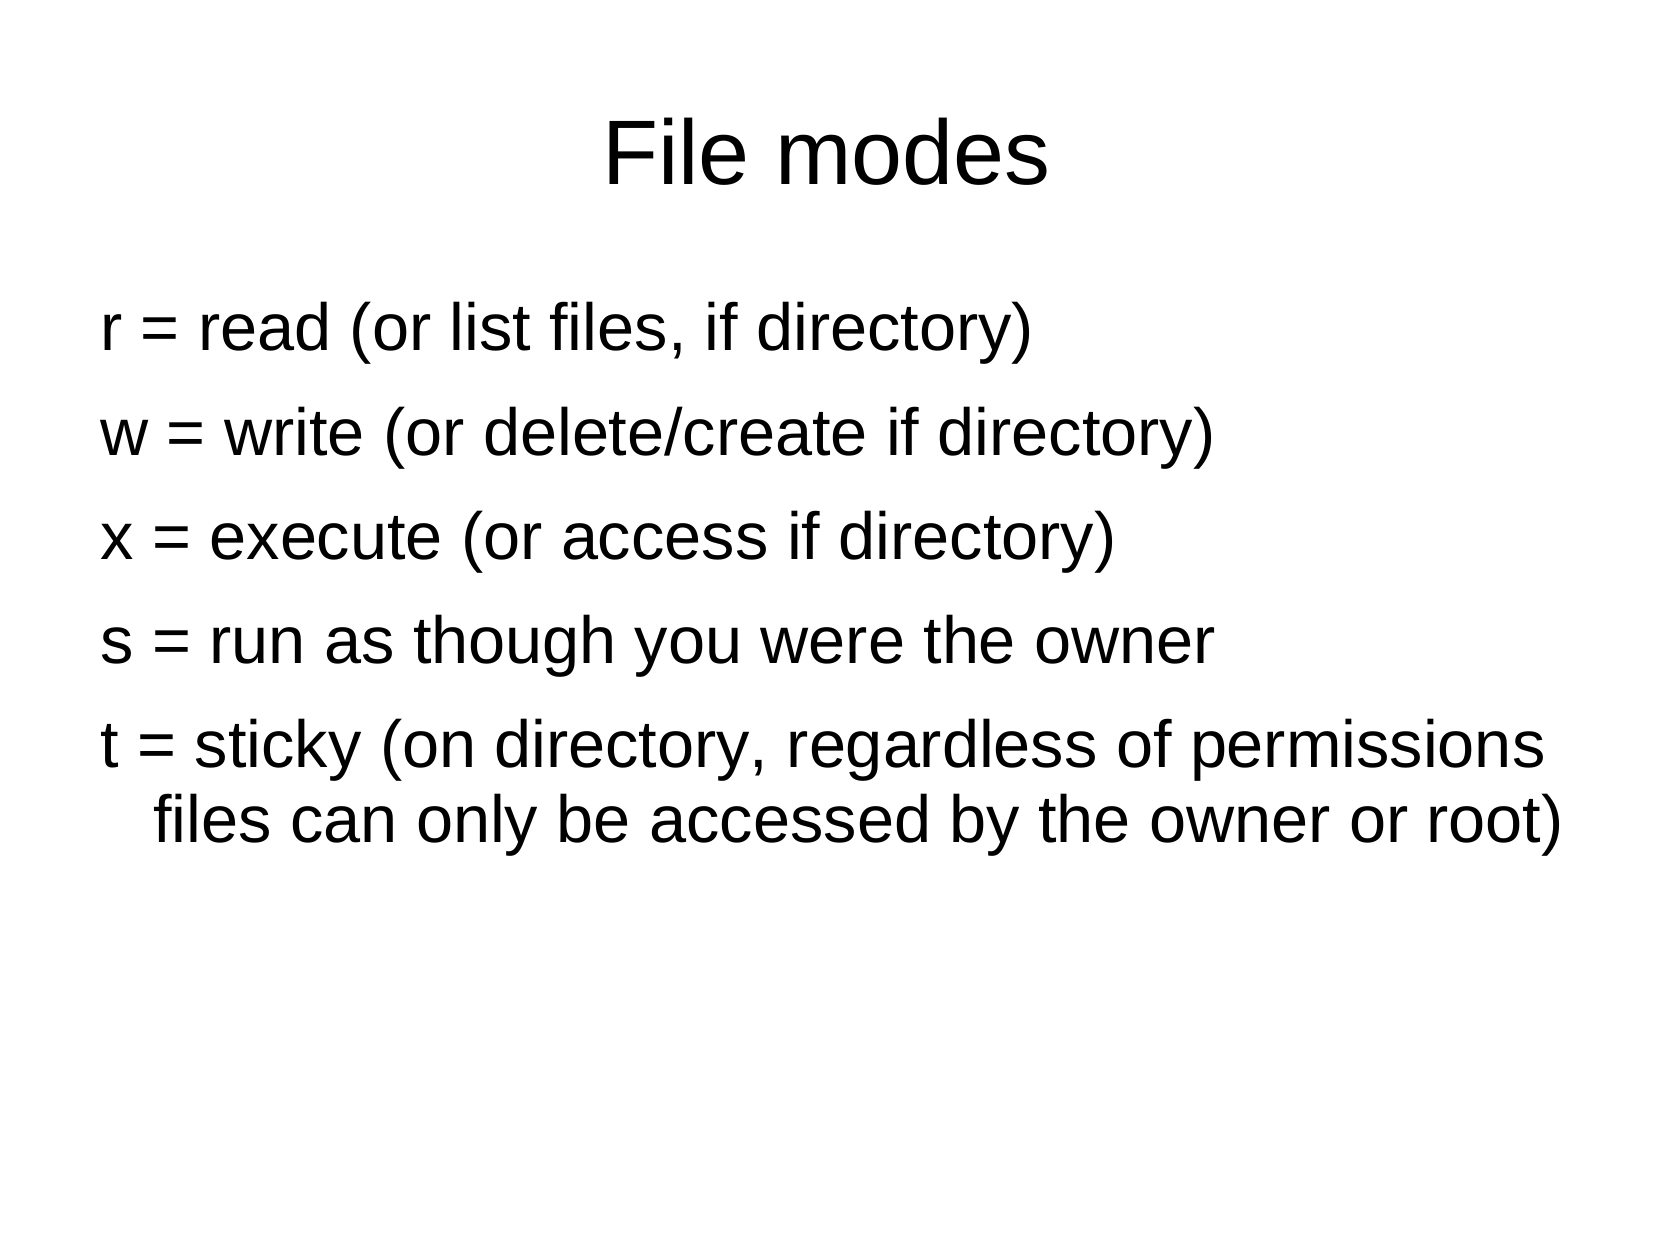

# File modes
r = read (or list files, if directory)
w = write (or delete/create if directory)
x = execute (or access if directory)
s = run as though you were the owner
t = sticky (on directory, regardless of permissions files can only be accessed by the owner or root)